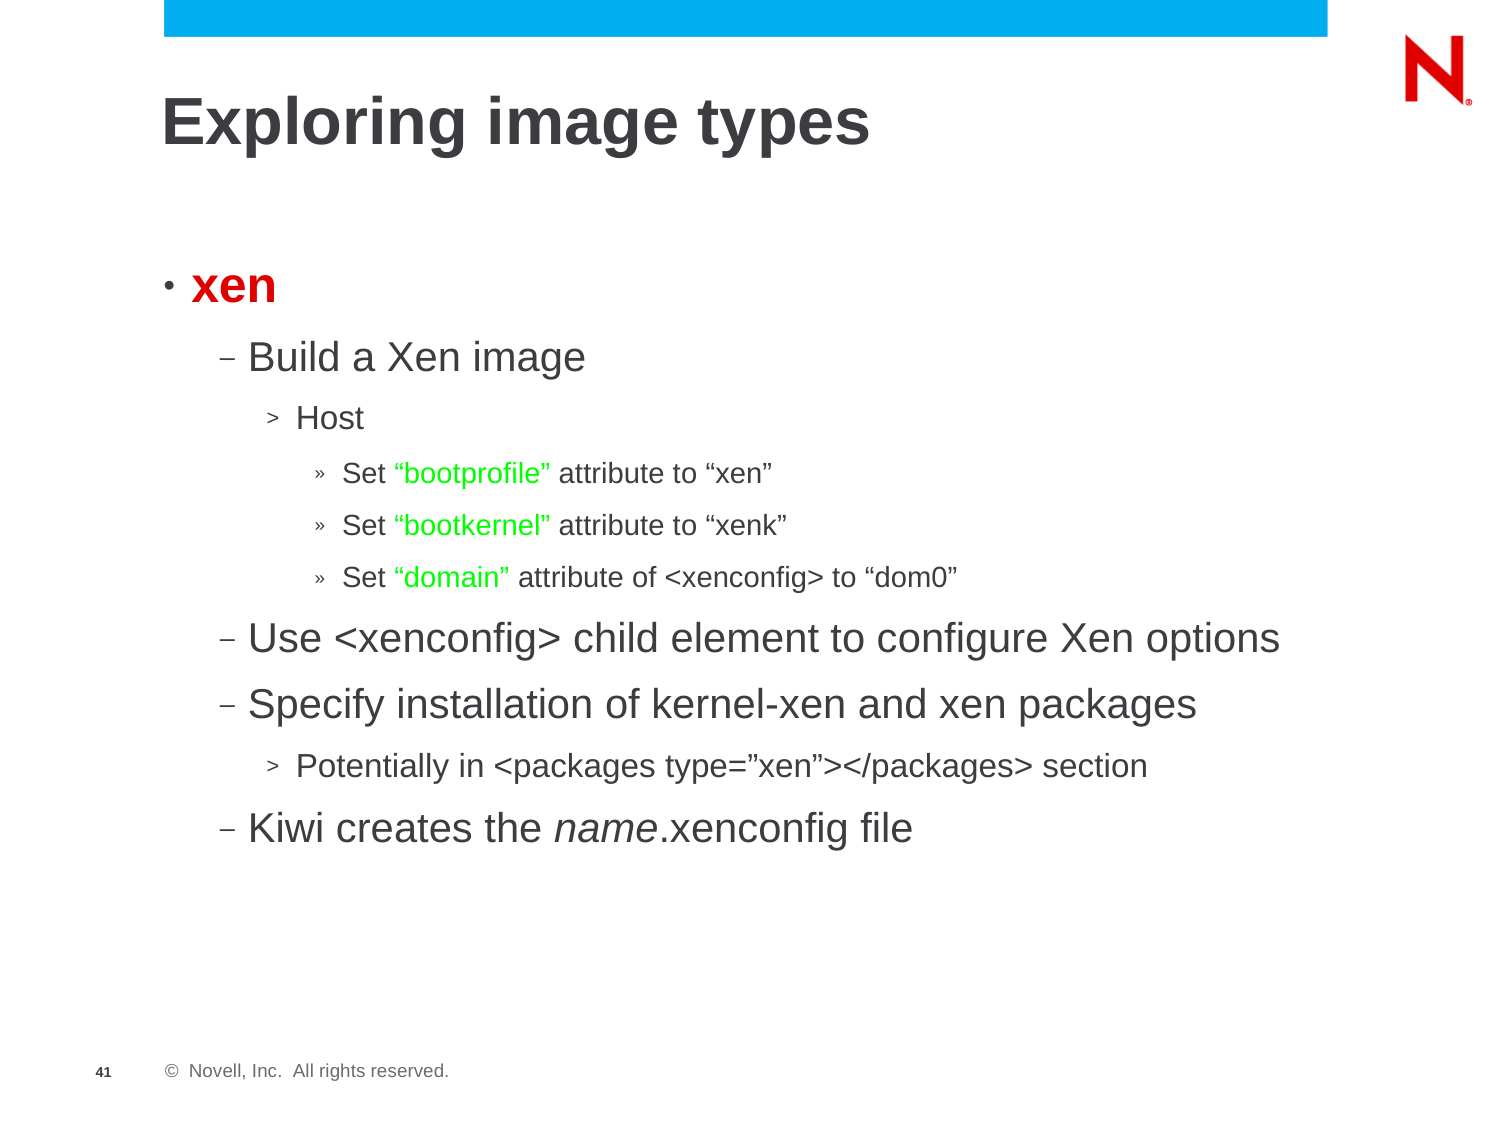

# Exploring image types
xen
Build a Xen image
Host
Set “bootprofile” attribute to “xen”
Set “bootkernel” attribute to “xenk”
Set “domain” attribute of <xenconfig> to “dom0”
Use <xenconfig> child element to configure Xen options
Specify installation of kernel-xen and xen packages
Potentially in <packages type=”xen”></packages> section
Kiwi creates the name.xenconfig file